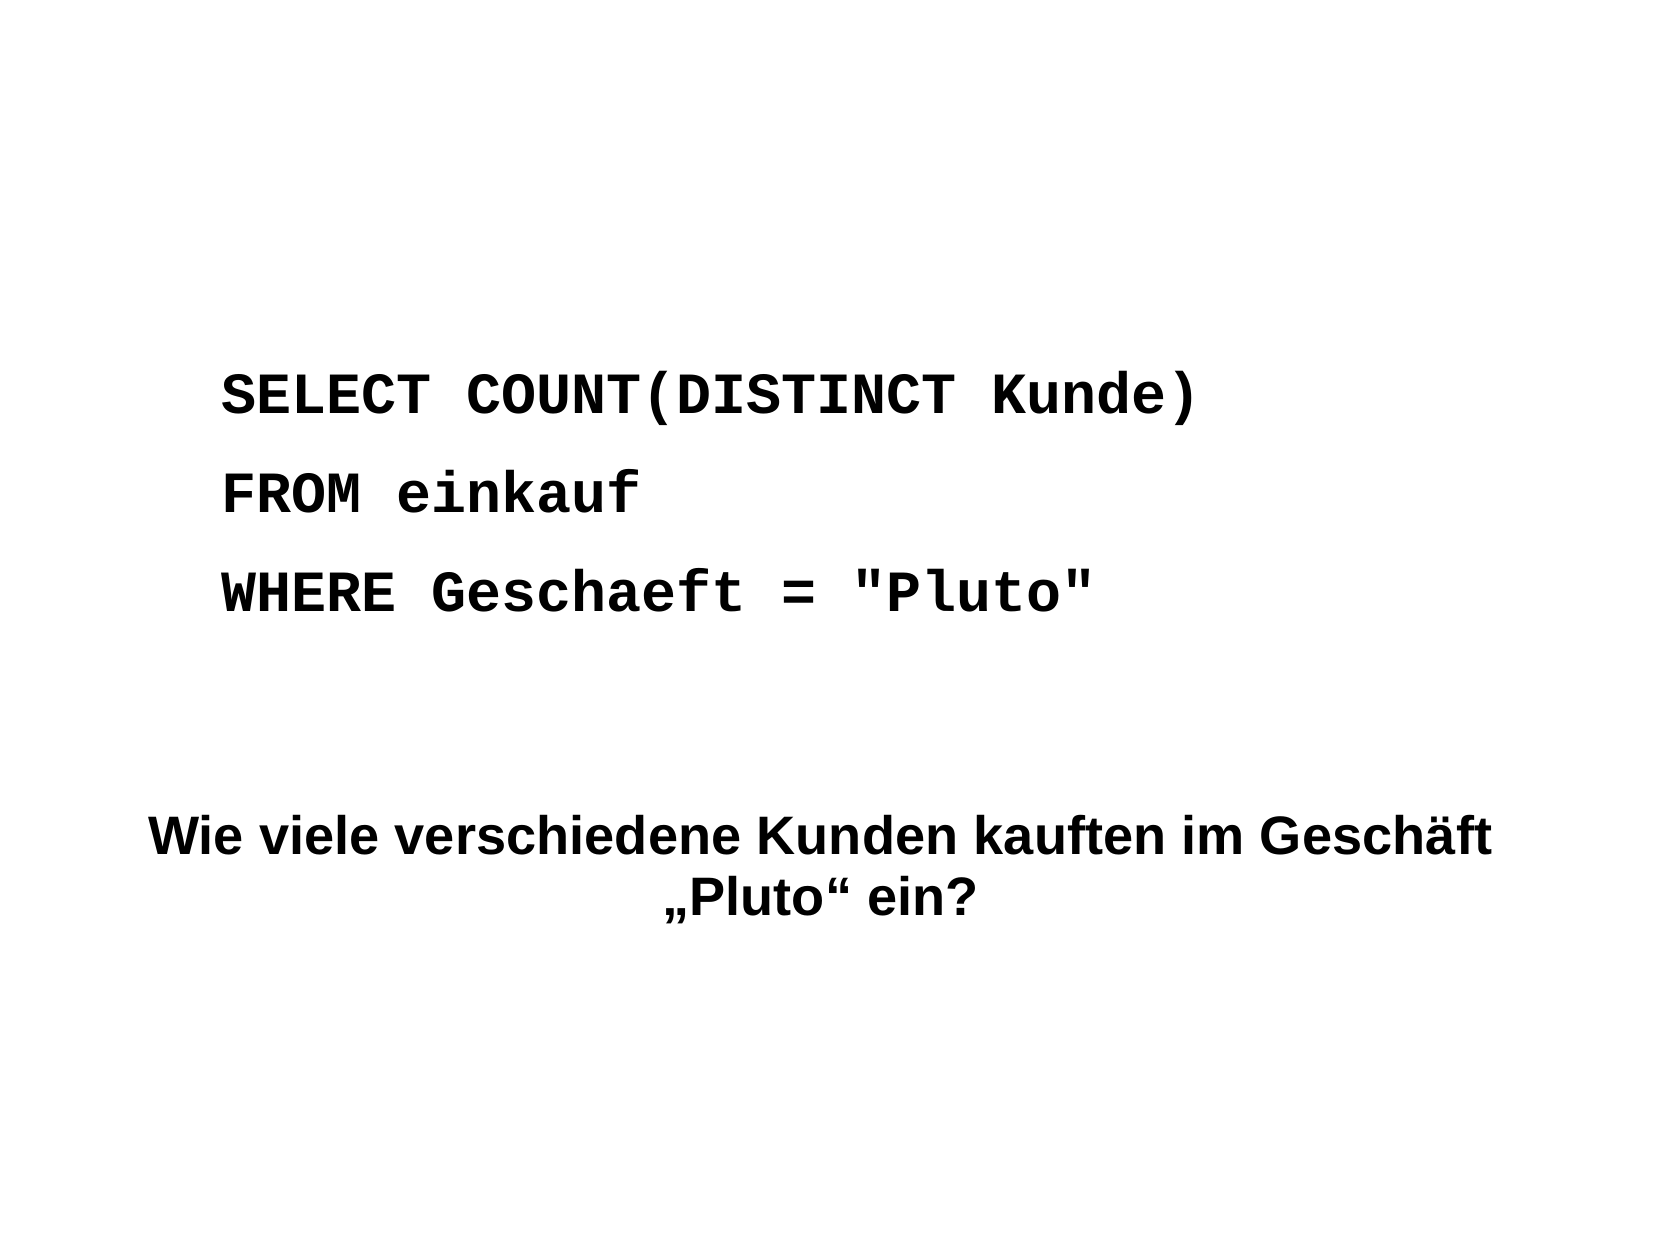

SELECT COUNT(DISTINCT Kunde)
FROM einkauf
WHERE Geschaeft = "Pluto"
# Wie viele verschiedene Kunden kauften im Geschäft „Pluto“ ein?